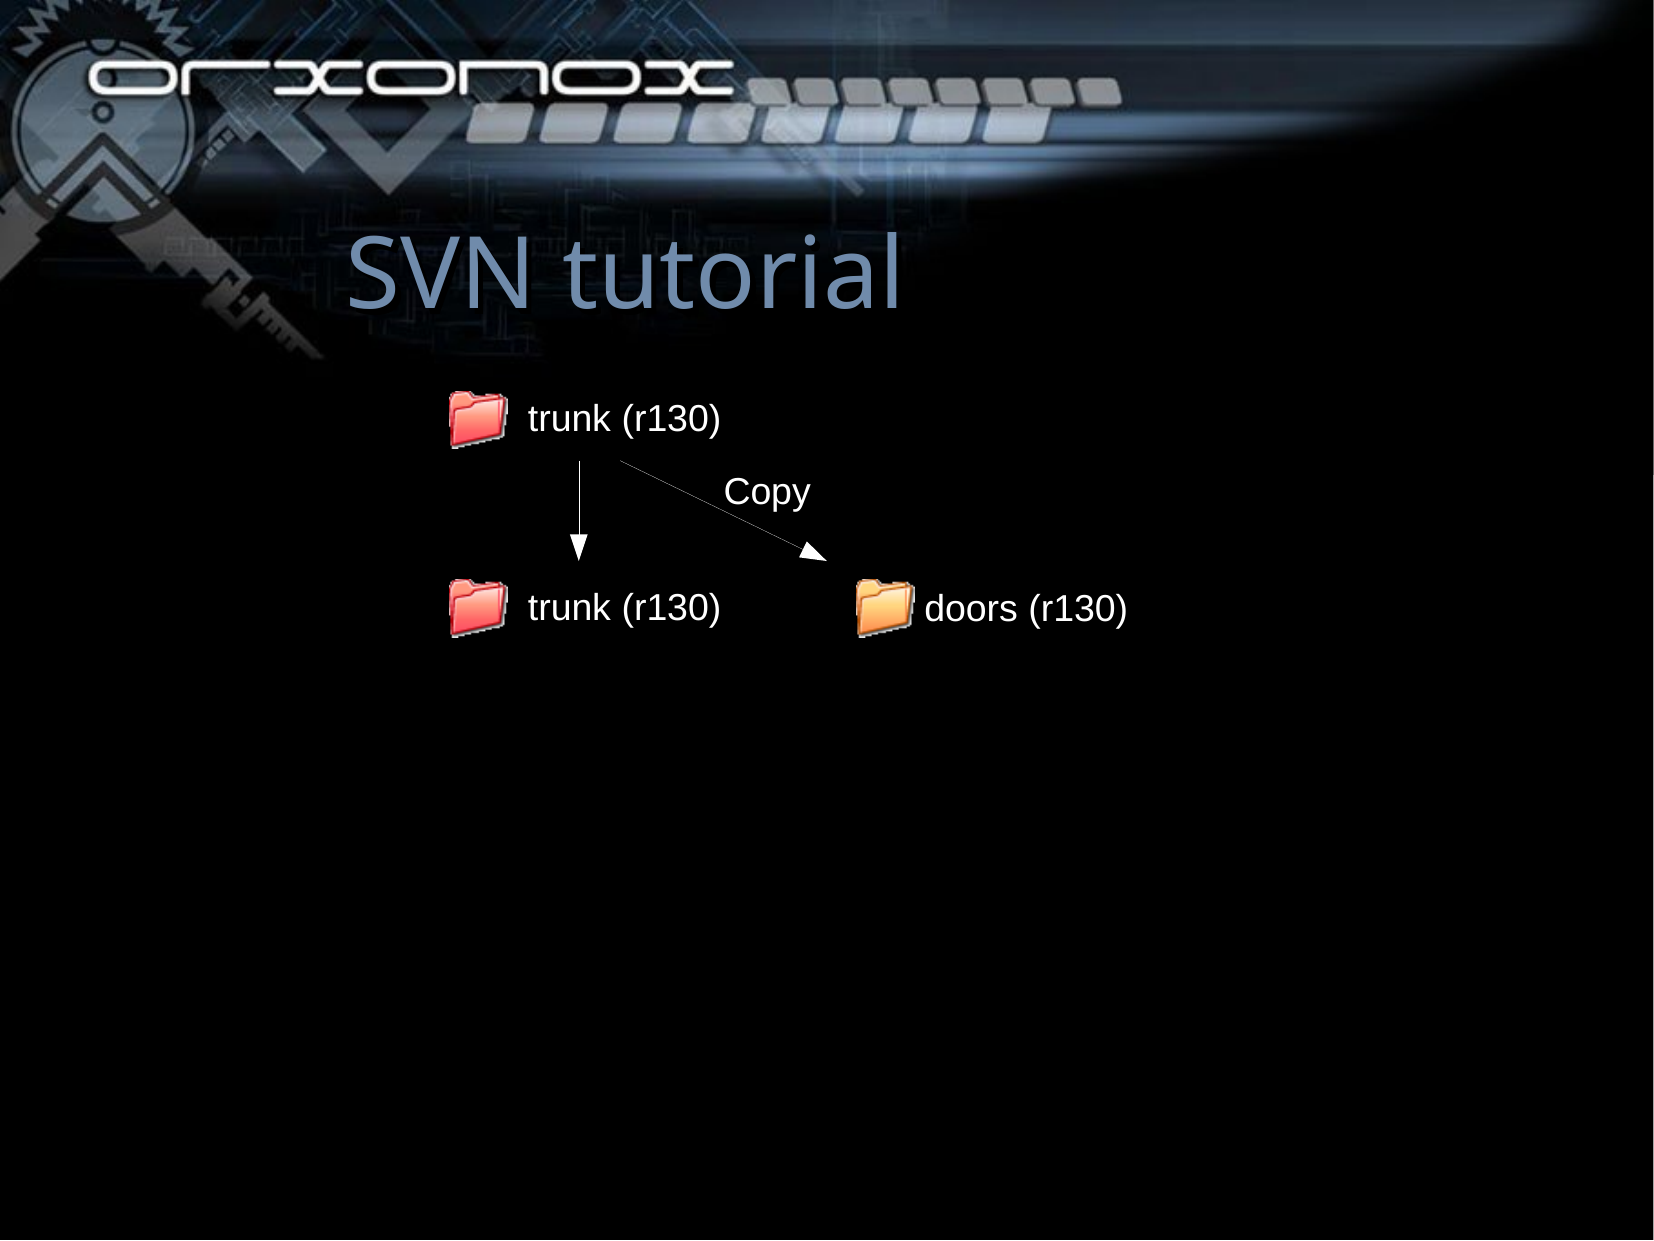

trunk (r130)
Copy
trunk (r130)
doors (r130)